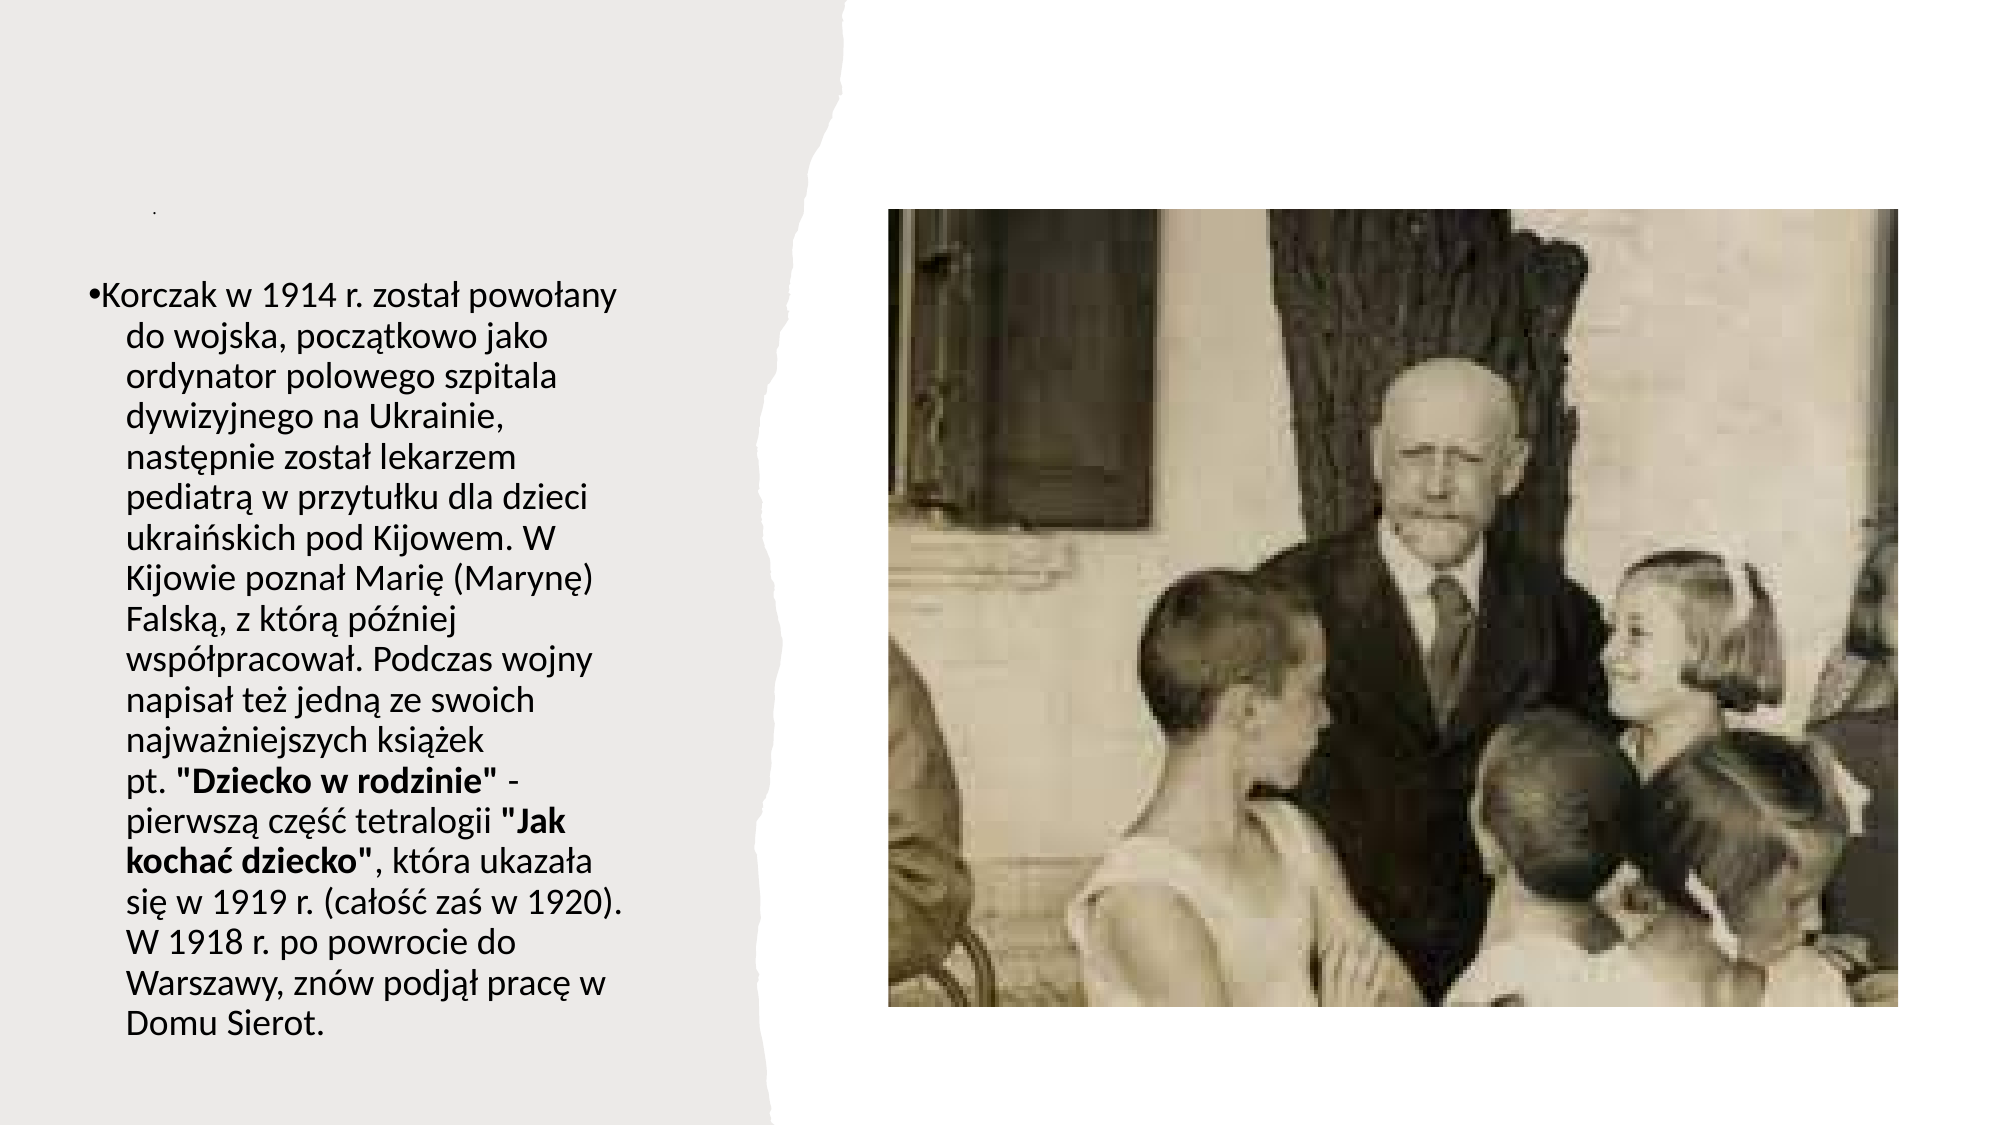

# .
Korczak w 1914 r. został powołany do wojska, początkowo jako ordynator polowego szpitala dywizyjnego na Ukrainie, następnie został lekarzem pediatrą w przytułku dla dzieci ukraińskich pod Kijowem. W Kijowie poznał Marię (Marynę) Falską, z którą później współpracował. Podczas wojny napisał też jedną ze swoich najważniejszych książek pt. "Dziecko w rodzinie" - pierwszą część tetralogii "Jak kochać dziecko", która ukazała się w 1919 r. (całość zaś w 1920). W 1918 r. po powrocie do Warszawy, znów podjął pracę w Domu Sierot.